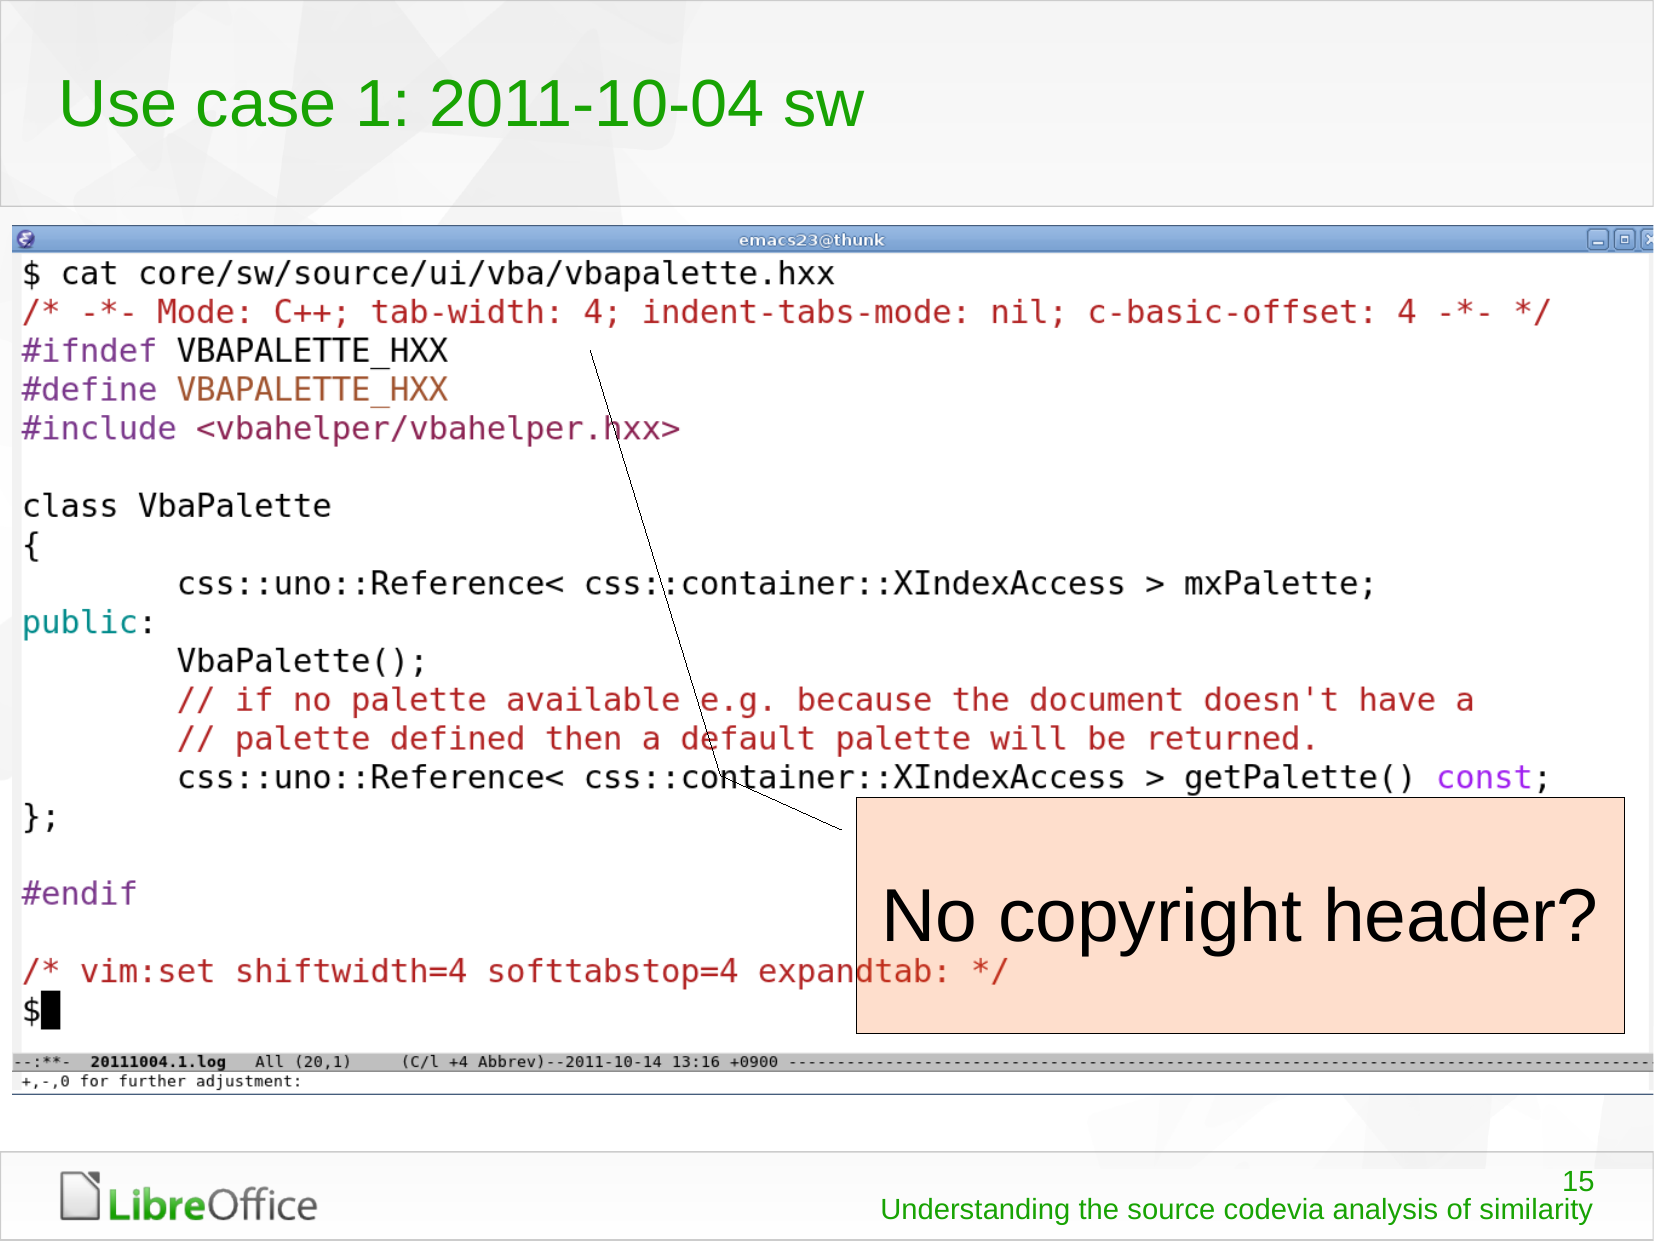

# Use case 1: 2011-10-04 sw
No copyright header?
15
Understanding the source codevia analysis of similarity